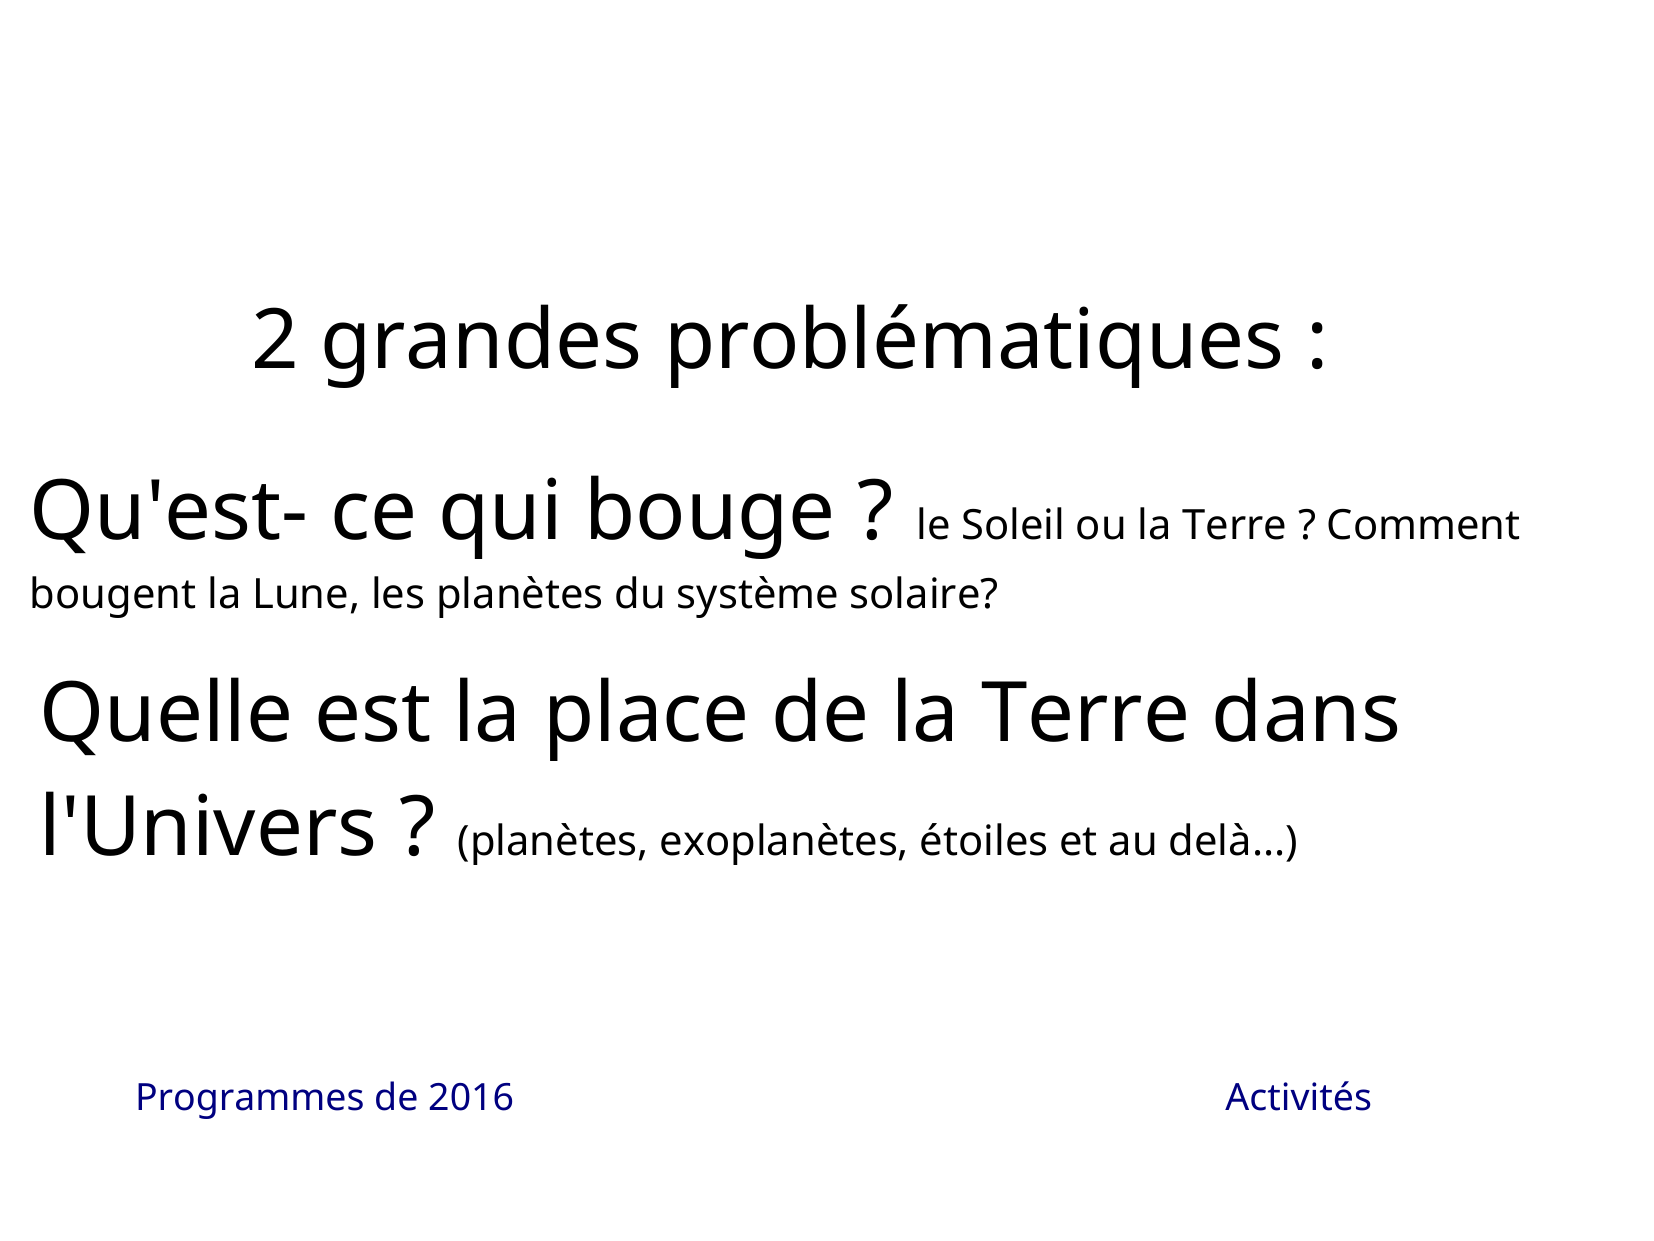

2 grandes problématiques :
Qu'est- ce qui bouge ? le Soleil ou la Terre ? Comment bougent la Lune, les planètes du système solaire?
Quelle est la place de la Terre dans l'Univers ? (planètes, exoplanètes, étoiles et au delà...)
Programmes de 2016
Activités